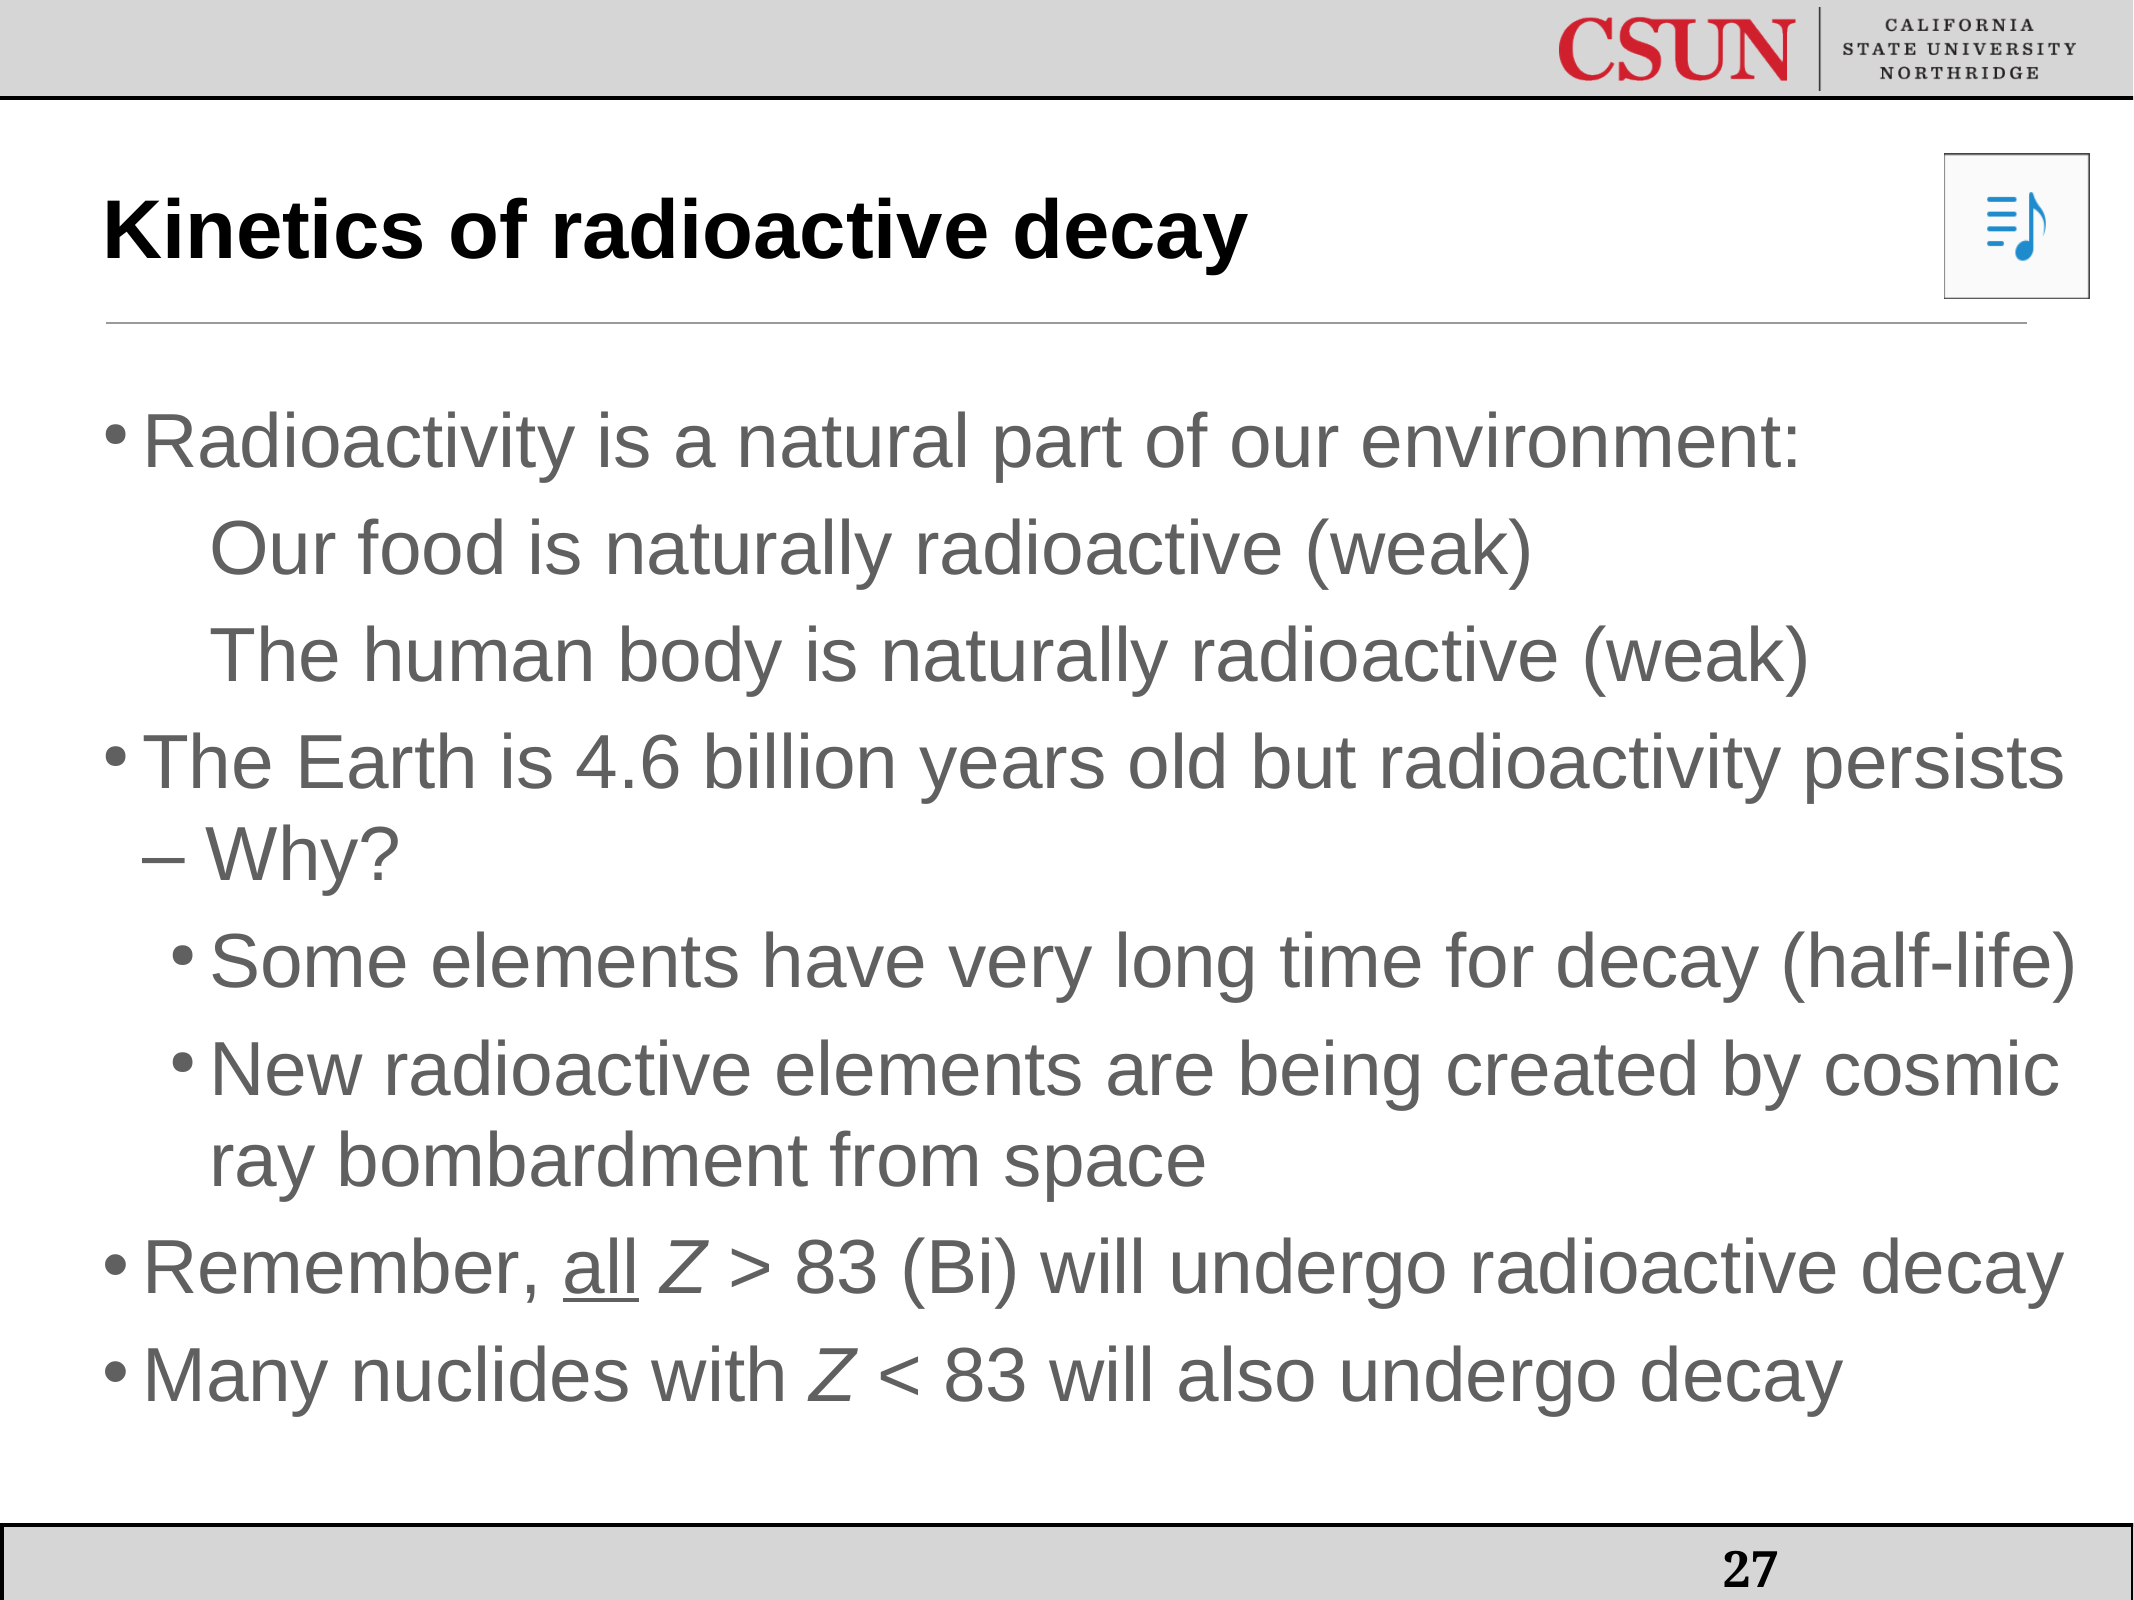

# Kinetics of radioactive decay
Radioactivity is a natural part of our environment:
Our food is naturally radioactive (weak)
The human body is naturally radioactive (weak)
The Earth is 4.6 billion years old but radioactivity persists – Why?
Some elements have very long time for decay (half-life)
New radioactive elements are being created by cosmic ray bombardment from space
Remember, all Z > 83 (Bi) will undergo radioactive decay
Many nuclides with Z < 83 will also undergo decay
27